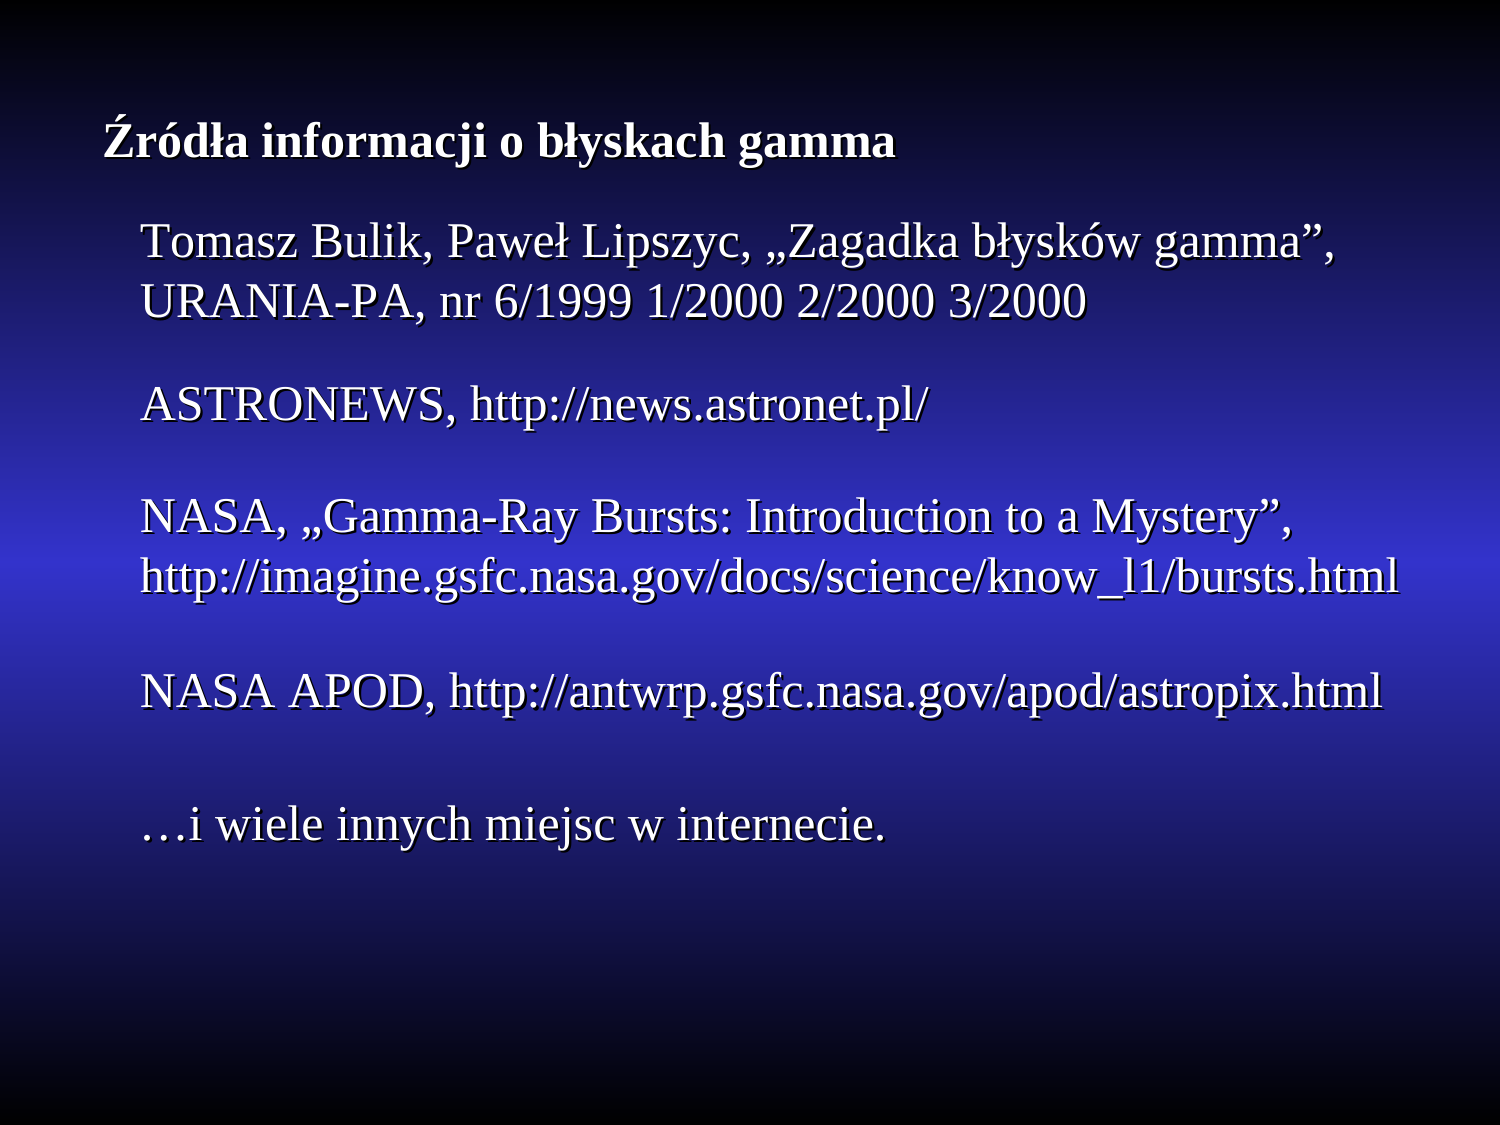

Źródła informacji o błyskach gamma
Tomasz Bulik, Paweł Lipszyc, „Zagadka błysków gamma”, URANIA-PA, nr 6/1999 1/2000 2/2000 3/2000
ASTRONEWS, http://news.astronet.pl/
NASA, „Gamma-Ray Bursts: Introduction to a Mystery”,
http://imagine.gsfc.nasa.gov/docs/science/know_l1/bursts.html
NASA APOD, http://antwrp.gsfc.nasa.gov/apod/astropix.html
…i wiele innych miejsc w internecie.